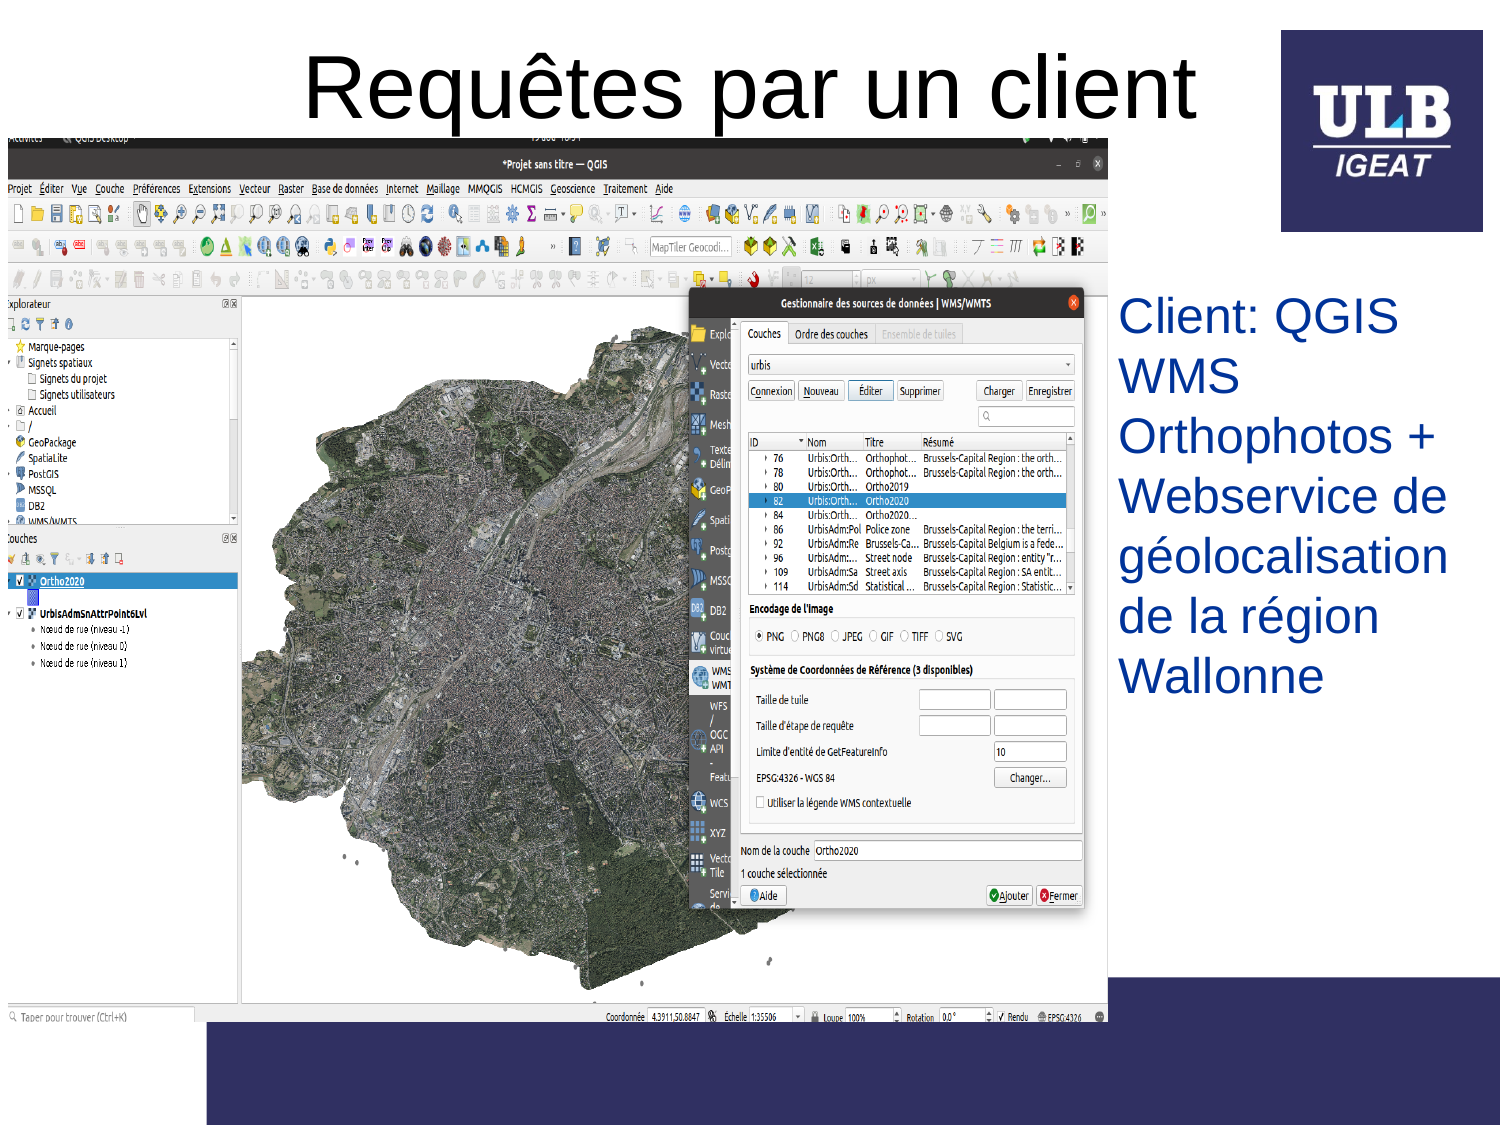

Requêtes par un client
Client: QGIS
WMS Orthophotos + Webservice de géolocalisation de la région Wallonne